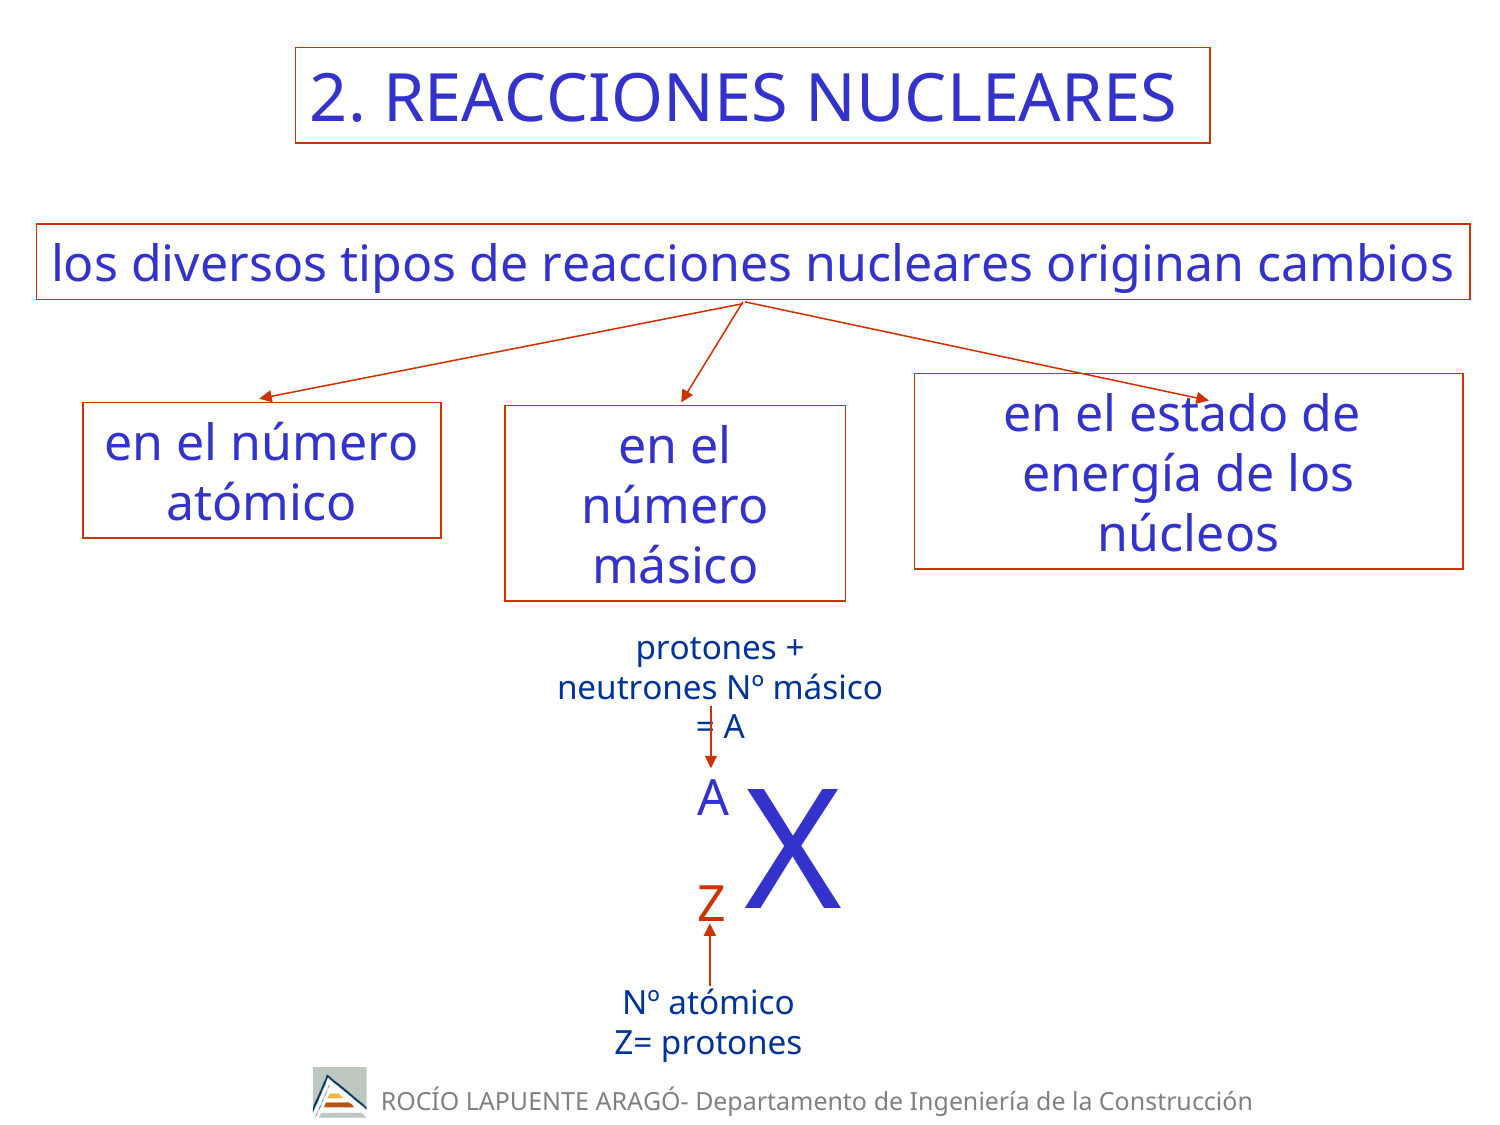

2. REACCIONES NUCLEARES
los diversos tipos de reacciones nucleares originan cambios
en el estado de
energía de los núcleos
en el número atómico
en el número másico
protones + neutrones Nº másico = A
X
A
Z
Nº atómico Z= protones